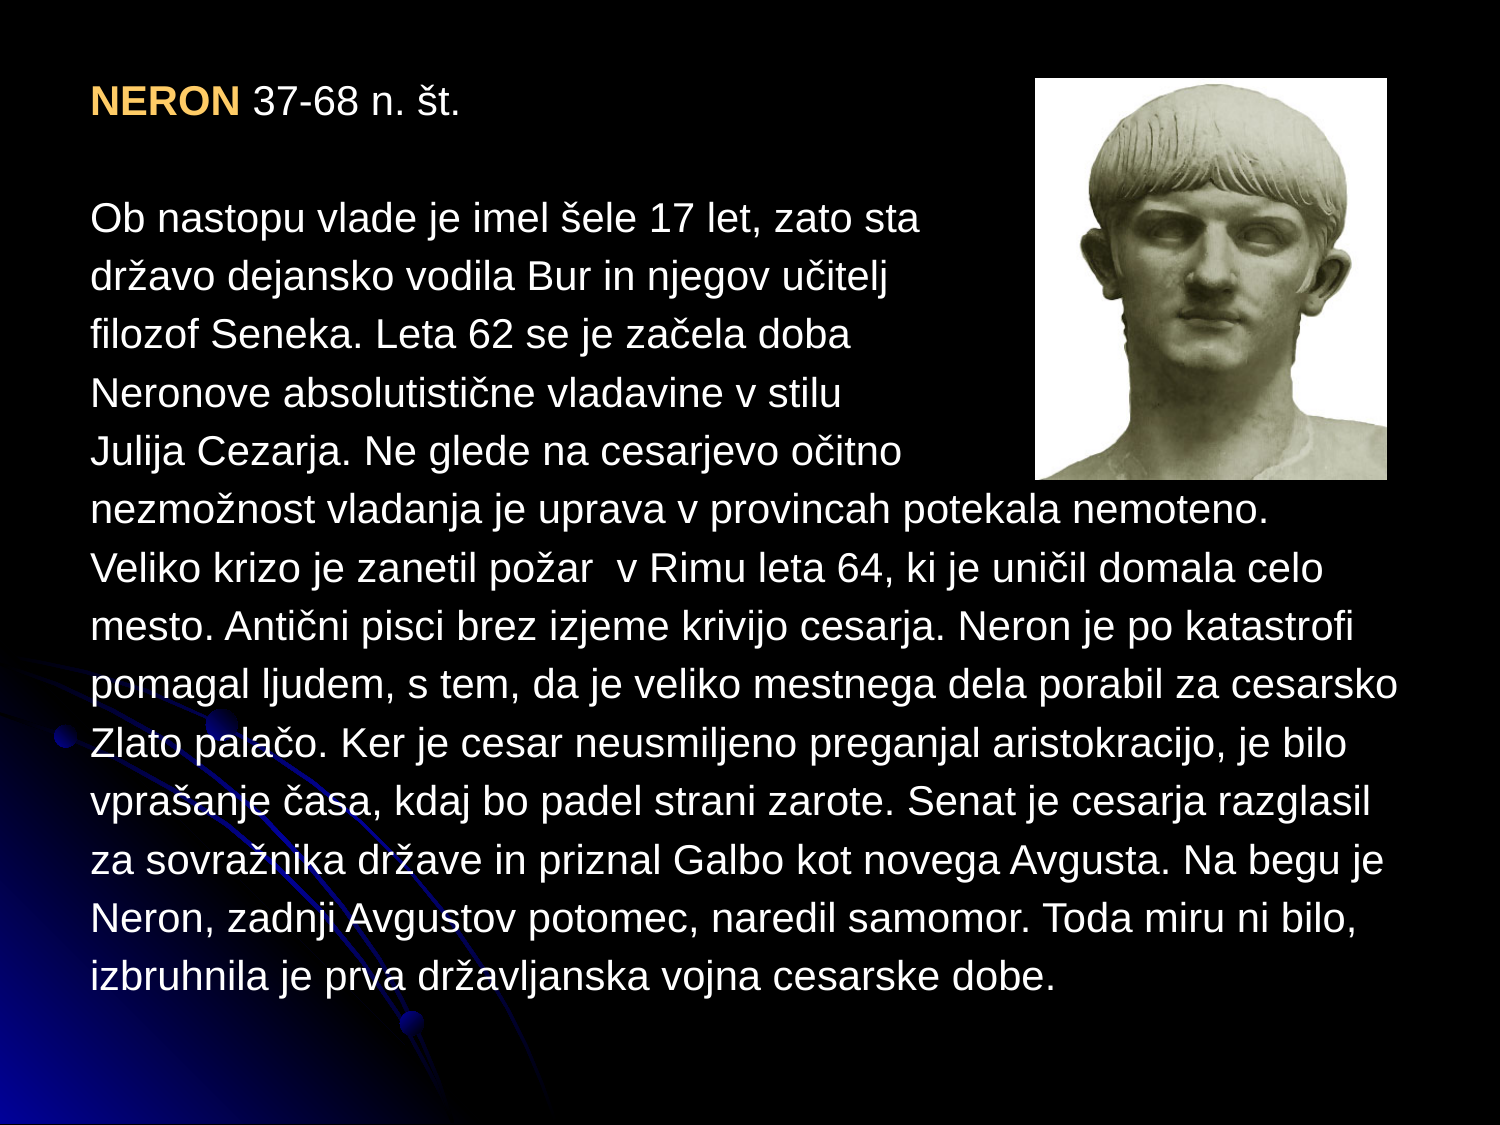

# NERON 37-68 n. št.
Ob nastopu vlade je imel šele 17 let, zato sta
državo dejansko vodila Bur in njegov učitelj
filozof Seneka. Leta 62 se je začela doba
Neronove absolutistične vladavine v stilu
Julija Cezarja. Ne glede na cesarjevo očitno
nezmožnost vladanja je uprava v provincah potekala nemoteno.
Veliko krizo je zanetil požar v Rimu leta 64, ki je uničil domala celo
mesto. Antični pisci brez izjeme krivijo cesarja. Neron je po katastrofi
pomagal ljudem, s tem, da je veliko mestnega dela porabil za cesarsko
Zlato palačo. Ker je cesar neusmiljeno preganjal aristokracijo, je bilo
vprašanje časa, kdaj bo padel strani zarote. Senat je cesarja razglasil
za sovražnika države in priznal Galbo kot novega Avgusta. Na begu je
Neron, zadnji Avgustov potomec, naredil samomor. Toda miru ni bilo,
izbruhnila je prva državljanska vojna cesarske dobe.